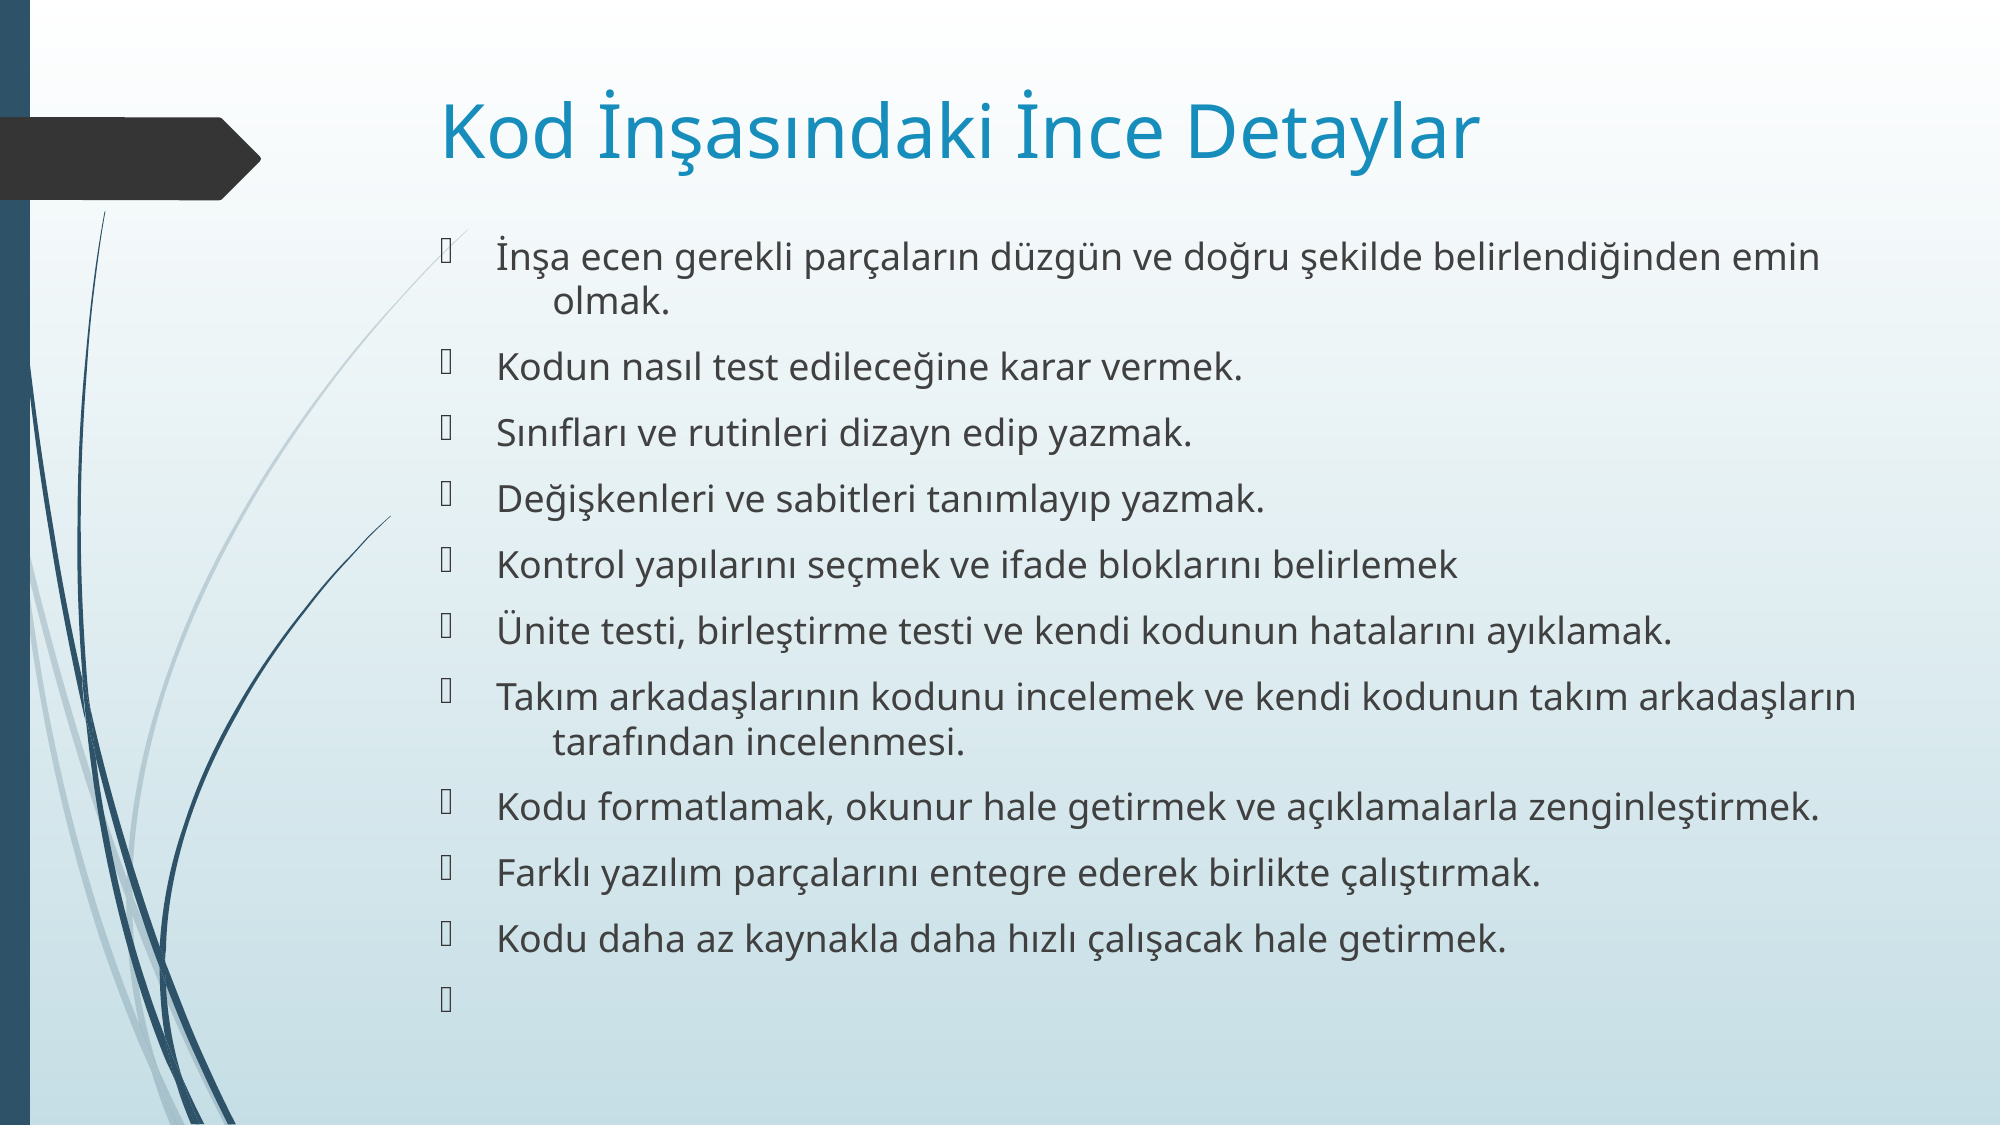

# Kod İnşasındaki İnce Detaylar
İnşa ecen gerekli parçaların düzgün ve doğru şekilde belirlendiğinden emin olmak.
Kodun nasıl test edileceğine karar vermek.
Sınıfları ve rutinleri dizayn edip yazmak.
Değişkenleri ve sabitleri tanımlayıp yazmak.
Kontrol yapılarını seçmek ve ifade bloklarını belirlemek
Ünite testi, birleştirme testi ve kendi kodunun hatalarını ayıklamak.
Takım arkadaşlarının kodunu incelemek ve kendi kodunun takım arkadaşların tarafından incelenmesi.
Kodu formatlamak, okunur hale getirmek ve açıklamalarla zenginleştirmek.
Farklı yazılım parçalarını entegre ederek birlikte çalıştırmak.
Kodu daha az kaynakla daha hızlı çalışacak hale getirmek.